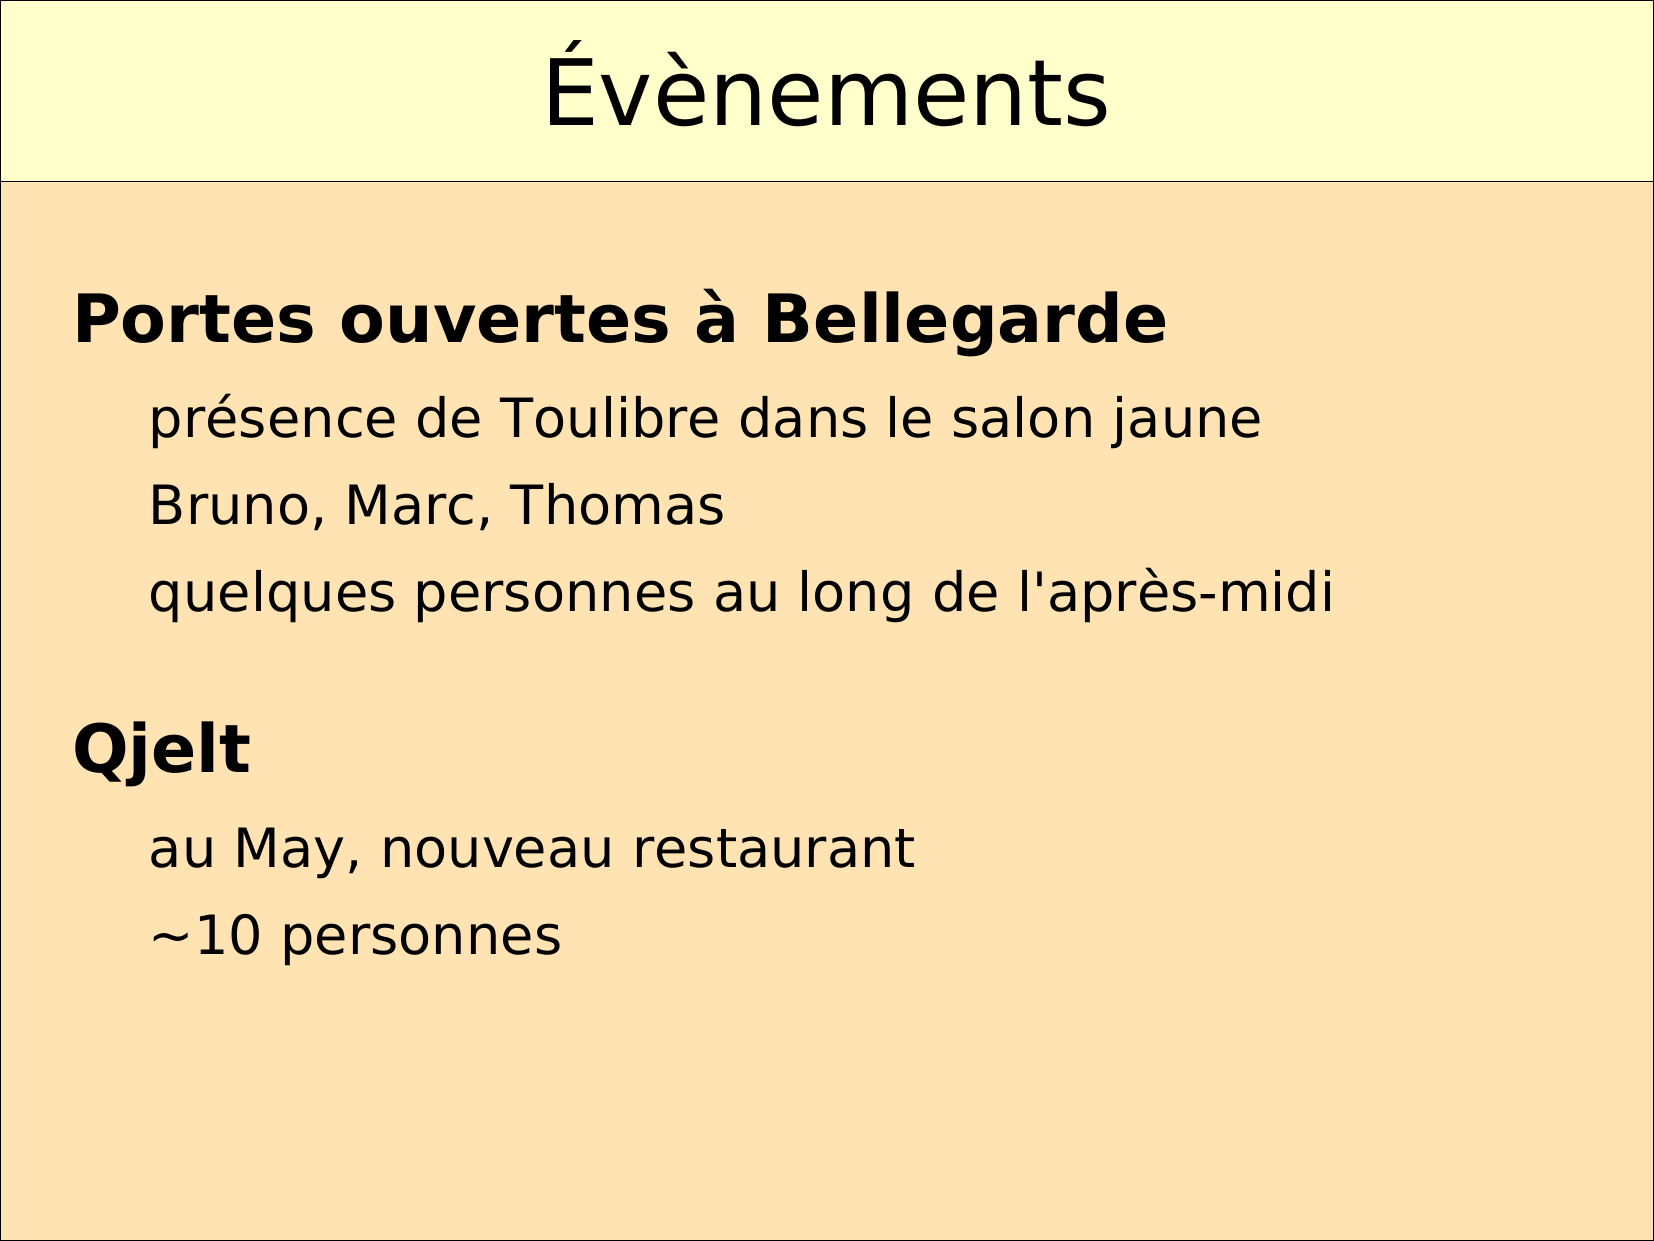

# Évènements
Portes ouvertes à Bellegarde
présence de Toulibre dans le salon jaune
Bruno, Marc, Thomas
quelques personnes au long de l'après-midi
Qjelt
au May, nouveau restaurant
~10 personnes